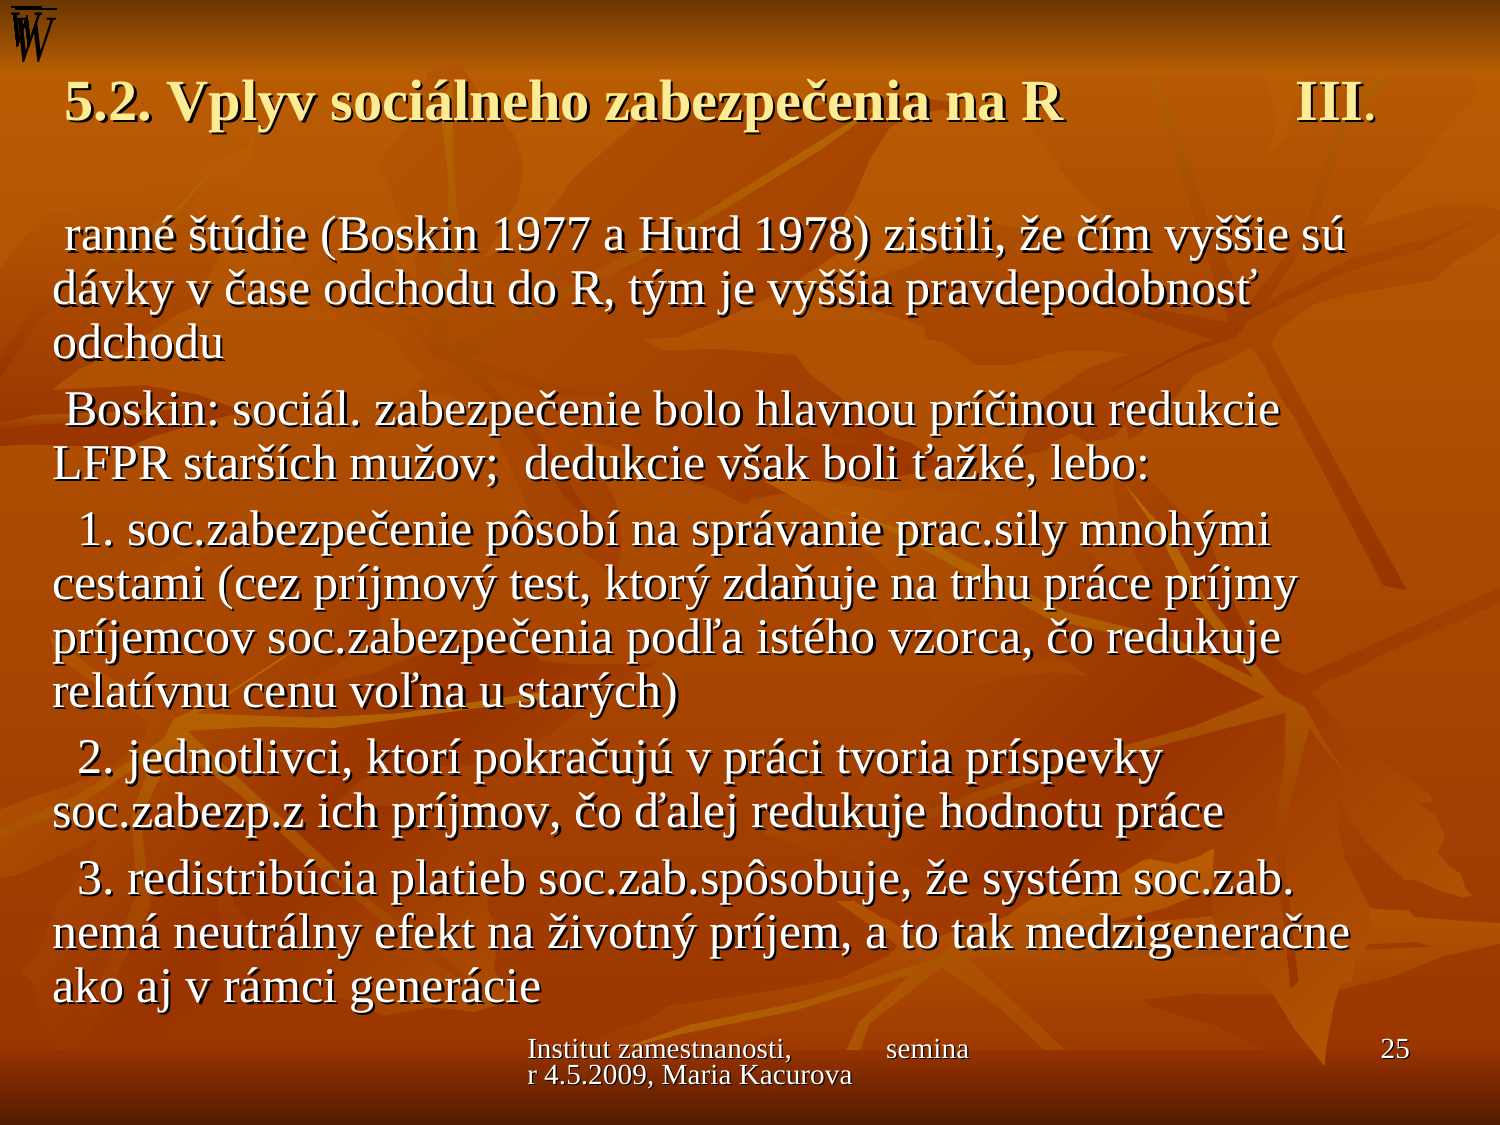

# 5.2. Vplyv sociálneho zabezpečenia na R III.
 ranné štúdie (Boskin 1977 a Hurd 1978) zistili, že čím vyššie sú dávky v čase odchodu do R, tým je vyššia pravdepodobnosť odchodu
 Boskin: sociál. zabezpečenie bolo hlavnou príčinou redukcie LFPR starších mužov; dedukcie však boli ťažké, lebo:
 1. soc.zabezpečenie pôsobí na správanie prac.sily mnohými cestami (cez príjmový test, ktorý zdaňuje na trhu práce príjmy príjemcov soc.zabezpečenia podľa istého vzorca, čo redukuje relatívnu cenu voľna u starých)
 2. jednotlivci, ktorí pokračujú v práci tvoria príspevky soc.zabezp.z ich príjmov, čo ďalej redukuje hodnotu práce
 3. redistribúcia platieb soc.zab.spôsobuje, že systém soc.zab. nemá neutrálny efekt na životný príjem, a to tak medzigeneračne ako aj v rámci generácie
Institut zamestnanosti, seminar 4.5.2009, Maria Kacurova
25